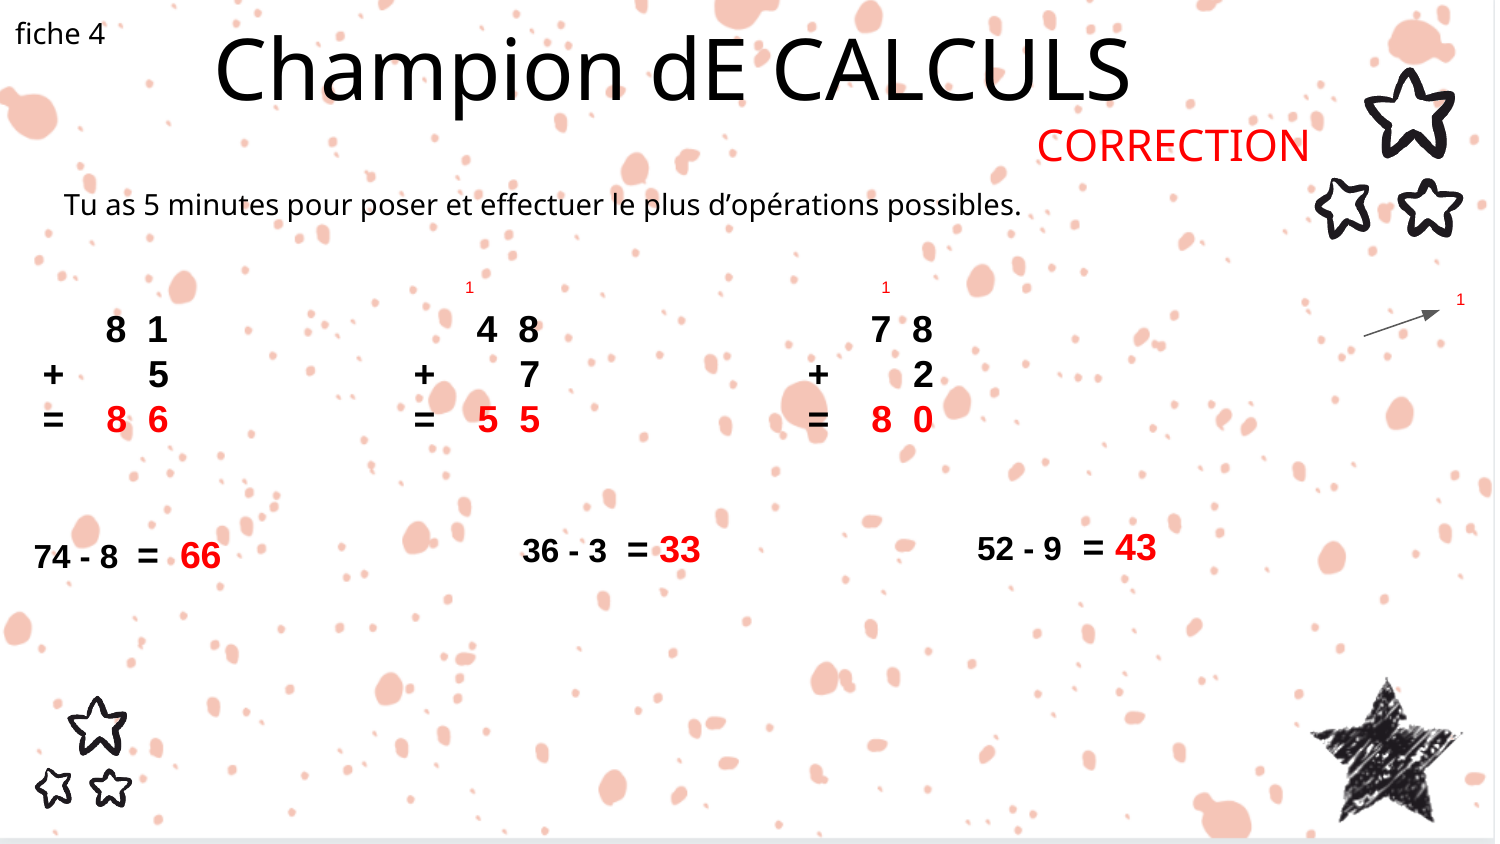

fiche 4
Champion dE CALCULS
CORRECTION
Tu as 5 minutes pour poser et effectuer le plus d’opérations possibles.
1
1
1
 8 1
+ 5
= 8 6
 4 8
+ 7
= 5 5
 7 8
+ 2
= 8 0
52 - 9 = 43
 36 - 3 = 33
 74 - 8 = 66